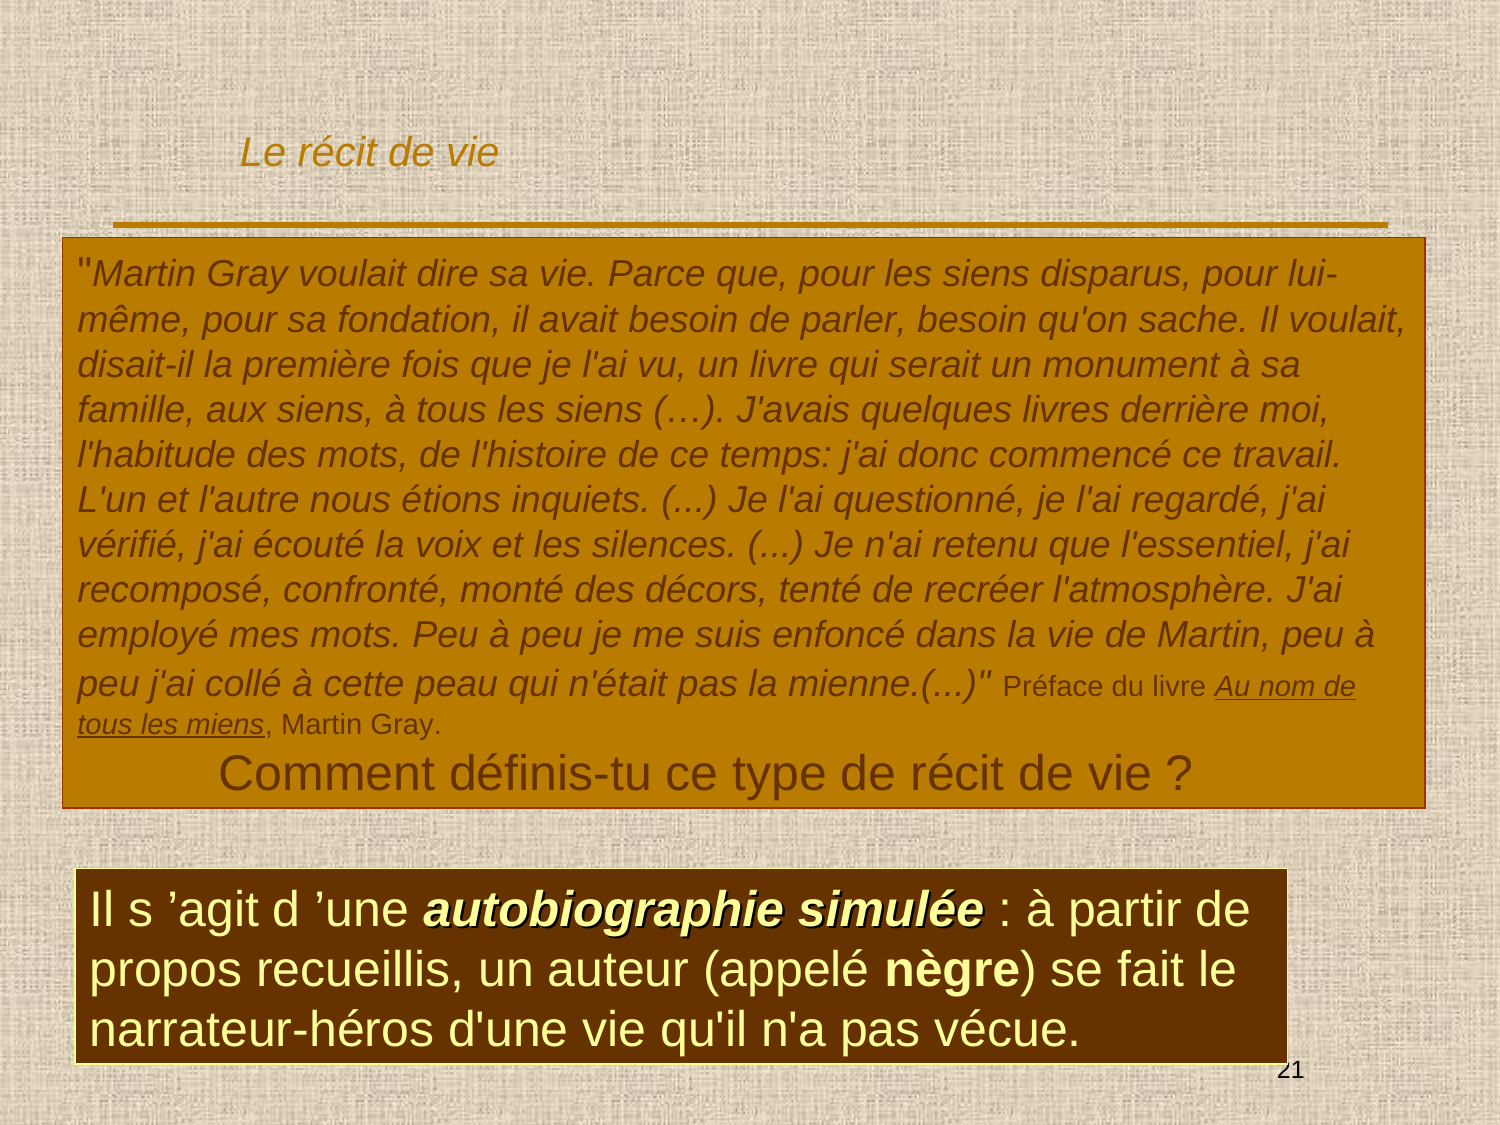

Le récit de vie
"Martin Gray voulait dire sa vie. Parce que, pour les siens disparus, pour lui-même, pour sa fondation, il avait besoin de parler, besoin qu'on sache. Il voulait, disait-il la première fois que je l'ai vu, un livre qui serait un monument à sa famille, aux siens, à tous les siens (…). J'avais quelques livres derrière moi, l'habitude des mots, de l'histoire de ce temps: j'ai donc commencé ce travail. L'un et l'autre nous étions inquiets. (...) Je l'ai questionné, je l'ai regardé, j'ai vérifié, j'ai écouté la voix et les silences. (...) Je n'ai retenu que l'essentiel, j'ai recomposé, confronté, monté des décors, tenté de recréer l'atmosphère. J'ai employé mes mots. Peu à peu je me suis enfoncé dans la vie de Martin, peu à peu j'ai collé à cette peau qui n'était pas la mienne.(...)" Préface du livre Au nom de tous les miens, Martin Gray.
Comment définis-tu ce type de récit de vie ?
Il s ’agit d ’une autobiographie simulée : à partir de propos recueillis, un auteur (appelé nègre) se fait le narrateur-héros d'une vie qu'il n'a pas vécue.
21